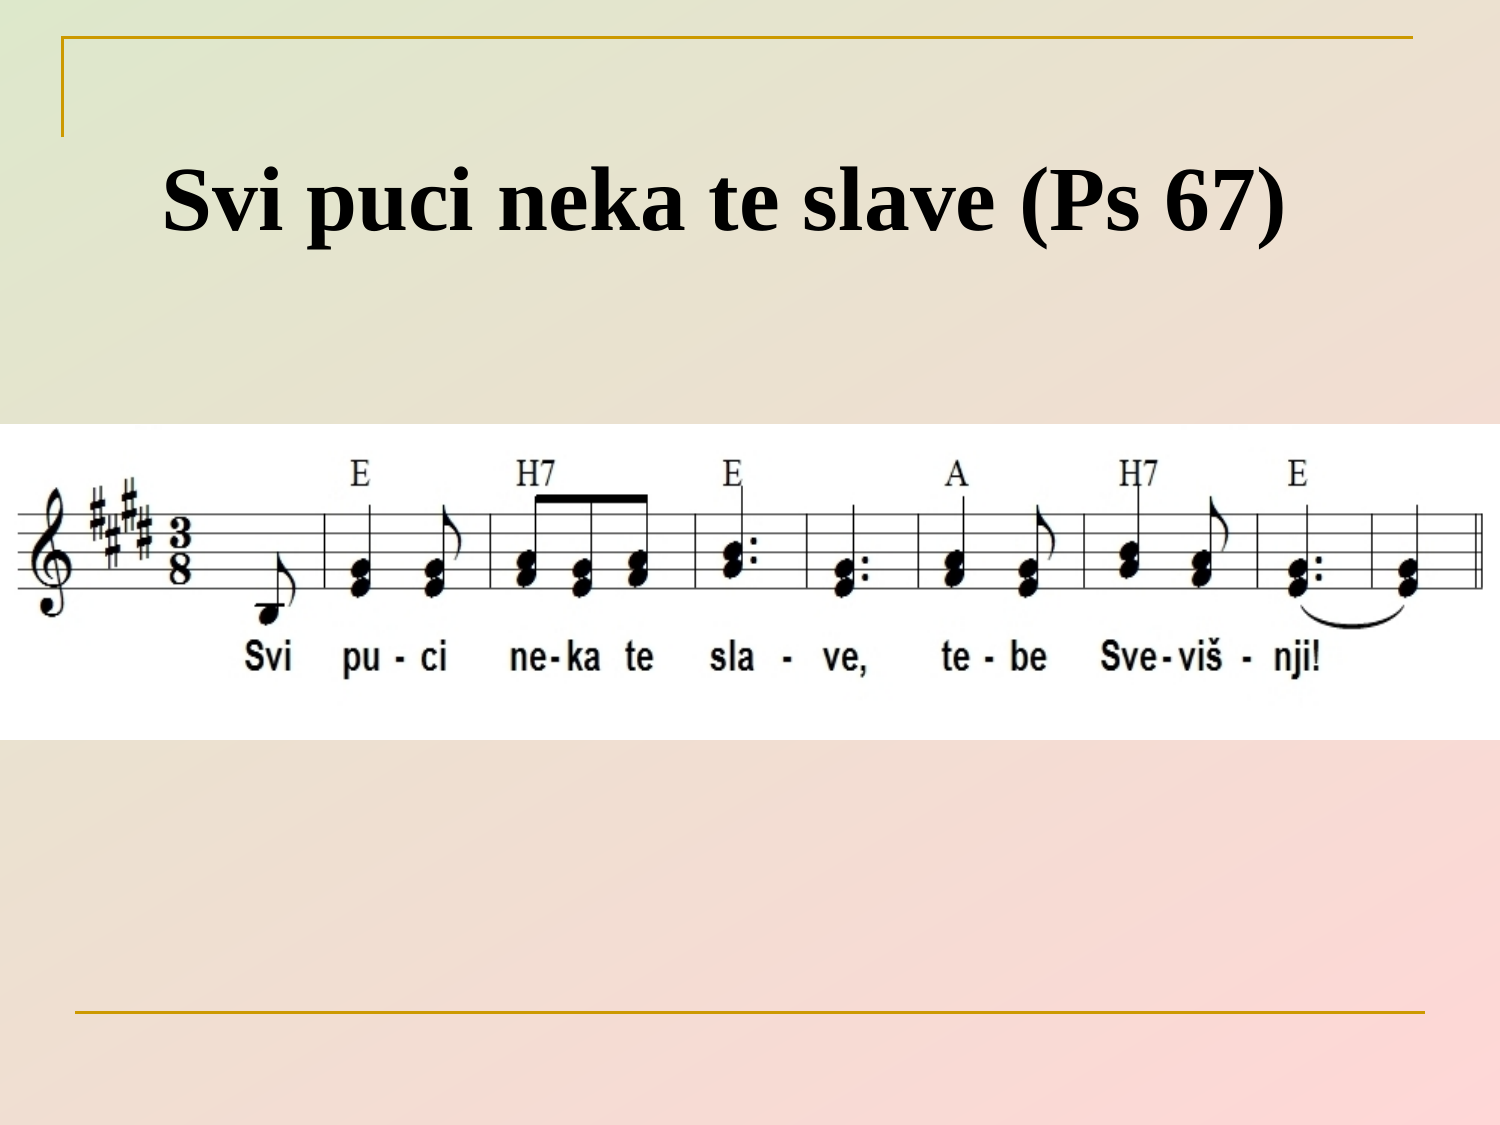

Svi puci neka te slave (Ps 67)